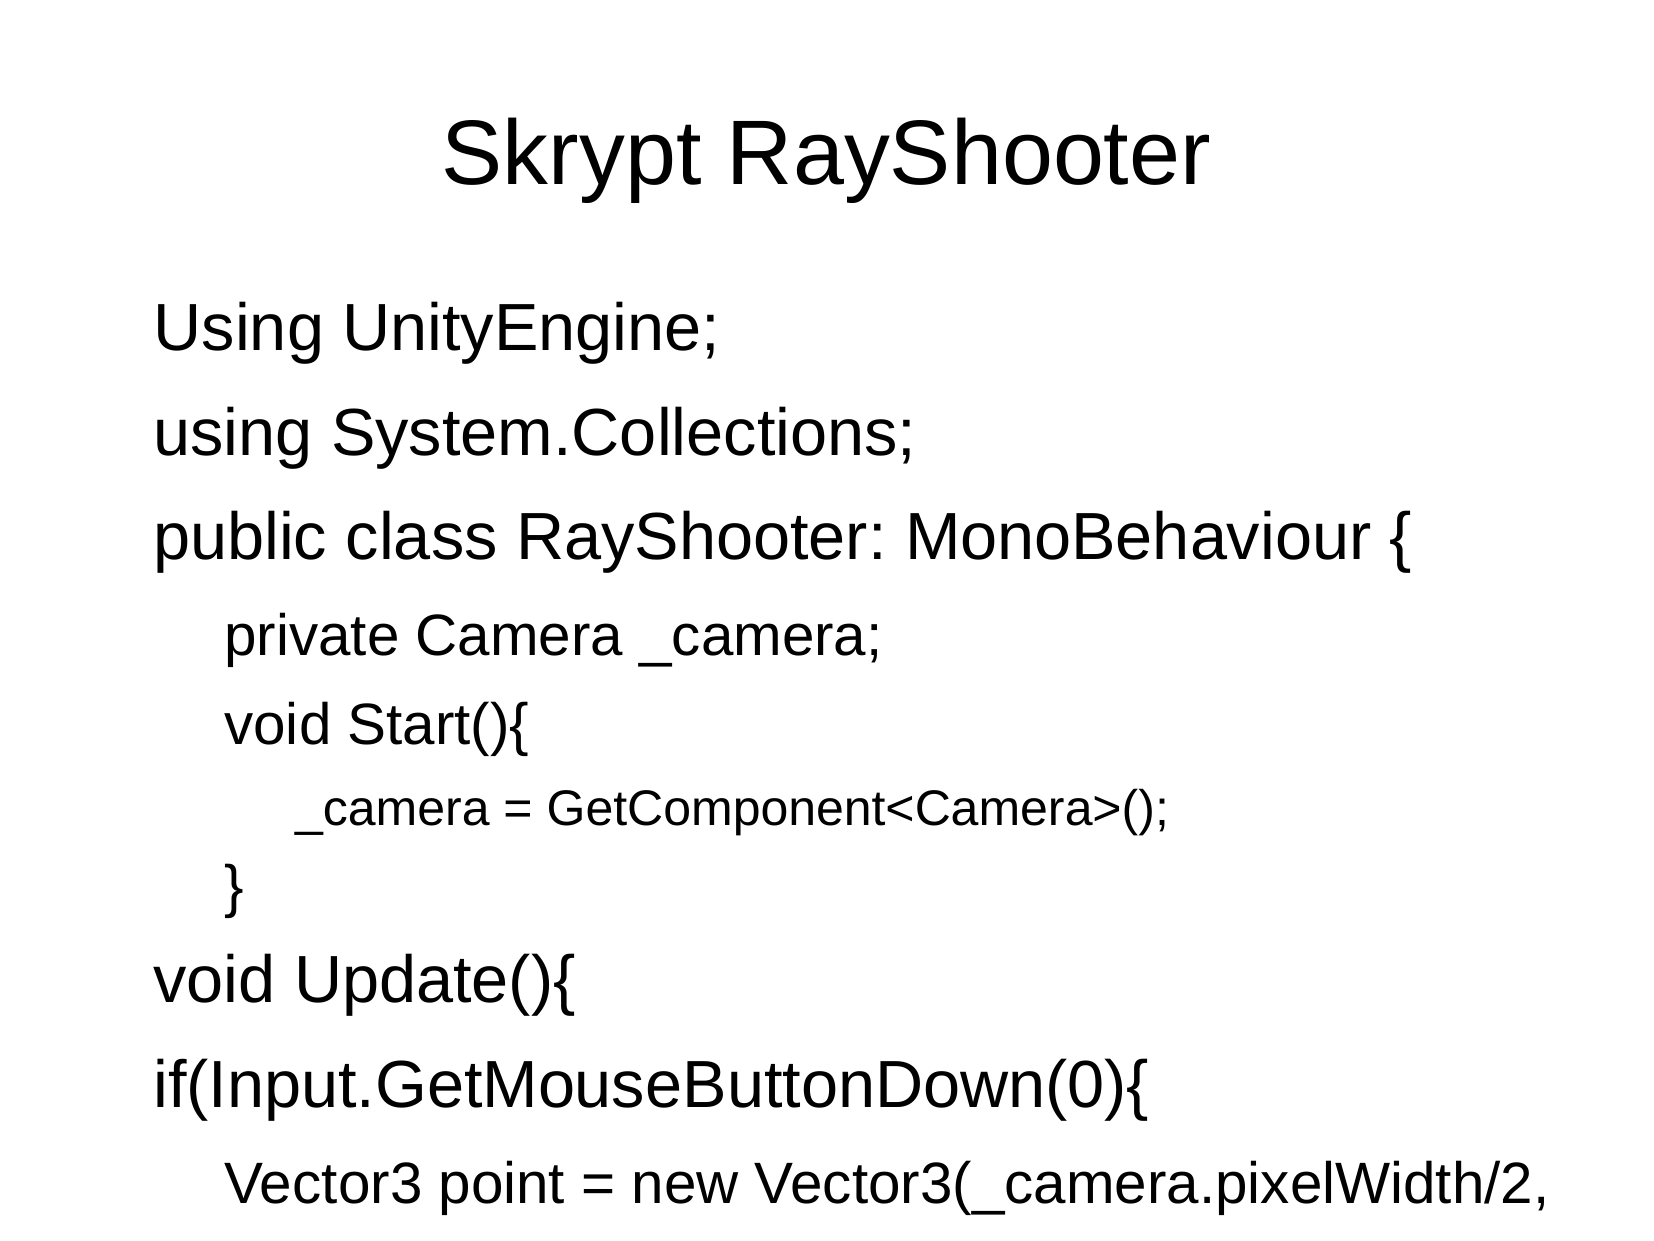

# Skrypt RayShooter
Using UnityEngine;
using System.Collections;
public class RayShooter: MonoBehaviour {
private Camera _camera;
void Start(){
_camera = GetComponent<Camera>();
}
void Update(){
if(Input.GetMouseButtonDown(0){
Vector3 point = new Vector3(_camera.pixelWidth/2,